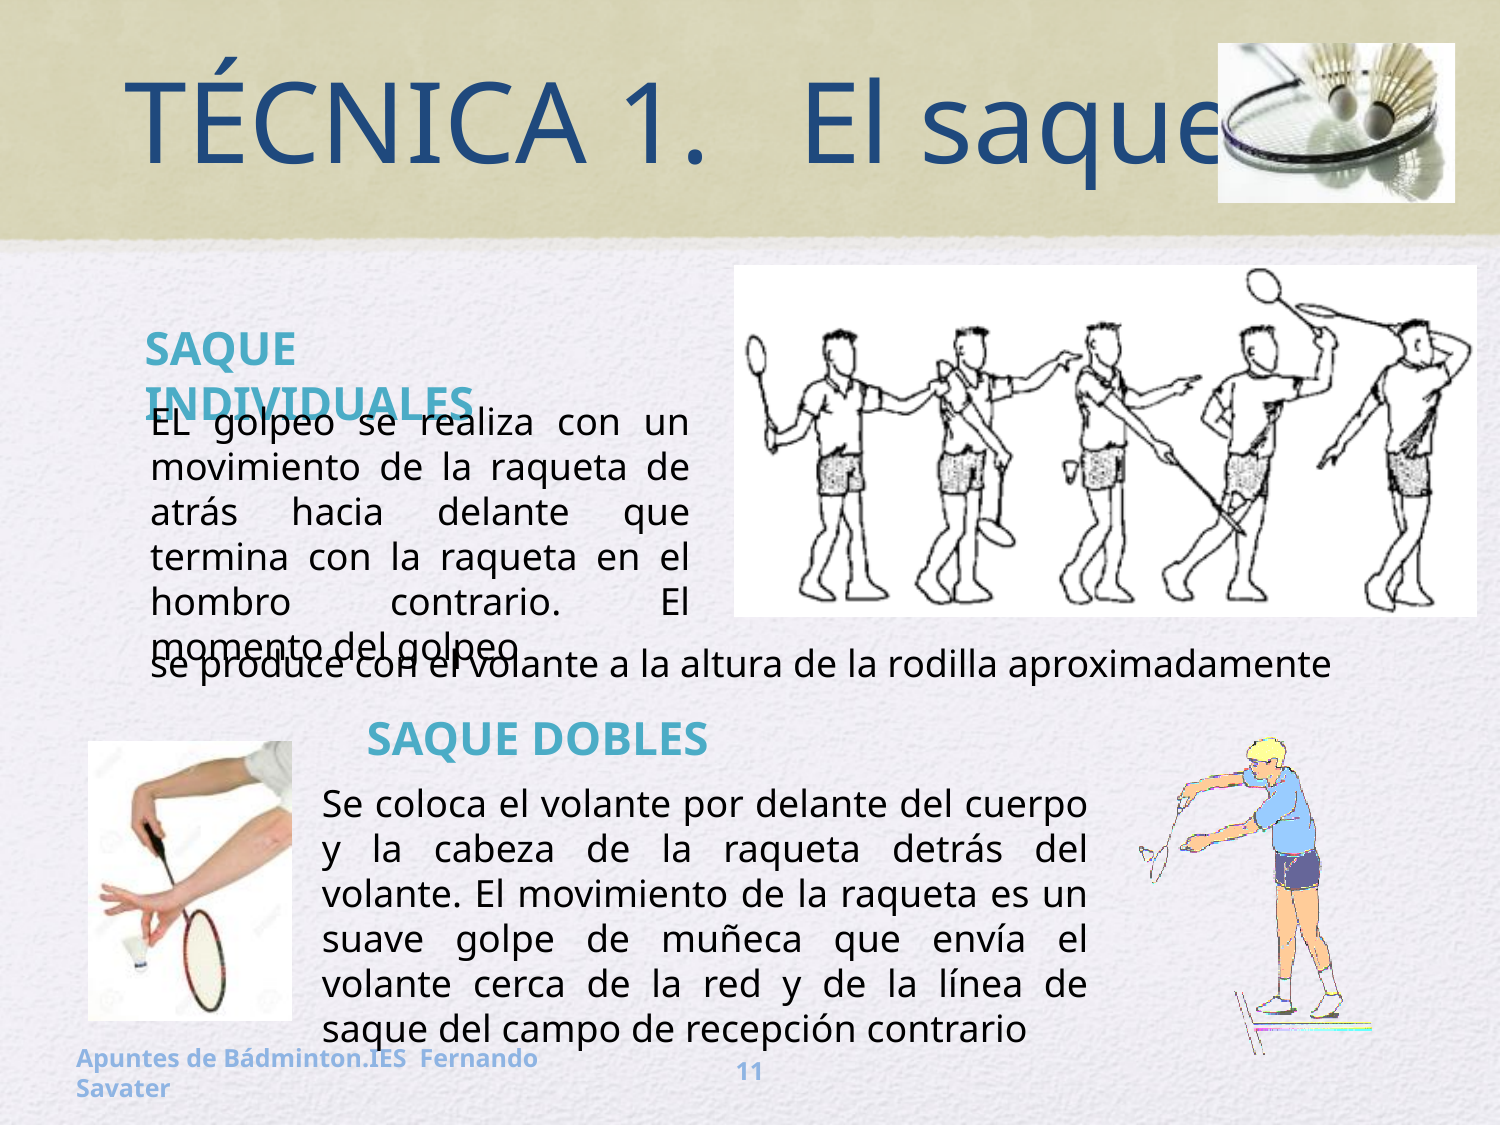

# TÉCNICA 1. El saque
SAQUE INDIVIDUALES
EL golpeo se realiza con un movimiento de la raqueta de atrás hacia delante que termina con la raqueta en el hombro contrario. El momento del golpeo
se produce con el volante a la altura de la rodilla aproximadamente
SAQUE DOBLES
Se coloca el volante por delante del cuerpo y la cabeza de la raqueta detrás del volante. El movimiento de la raqueta es un suave golpe de muñeca que envía el volante cerca de la red y de la línea de saque del campo de recepción contrario
Apuntes de Bádminton.IES Fernando Savater